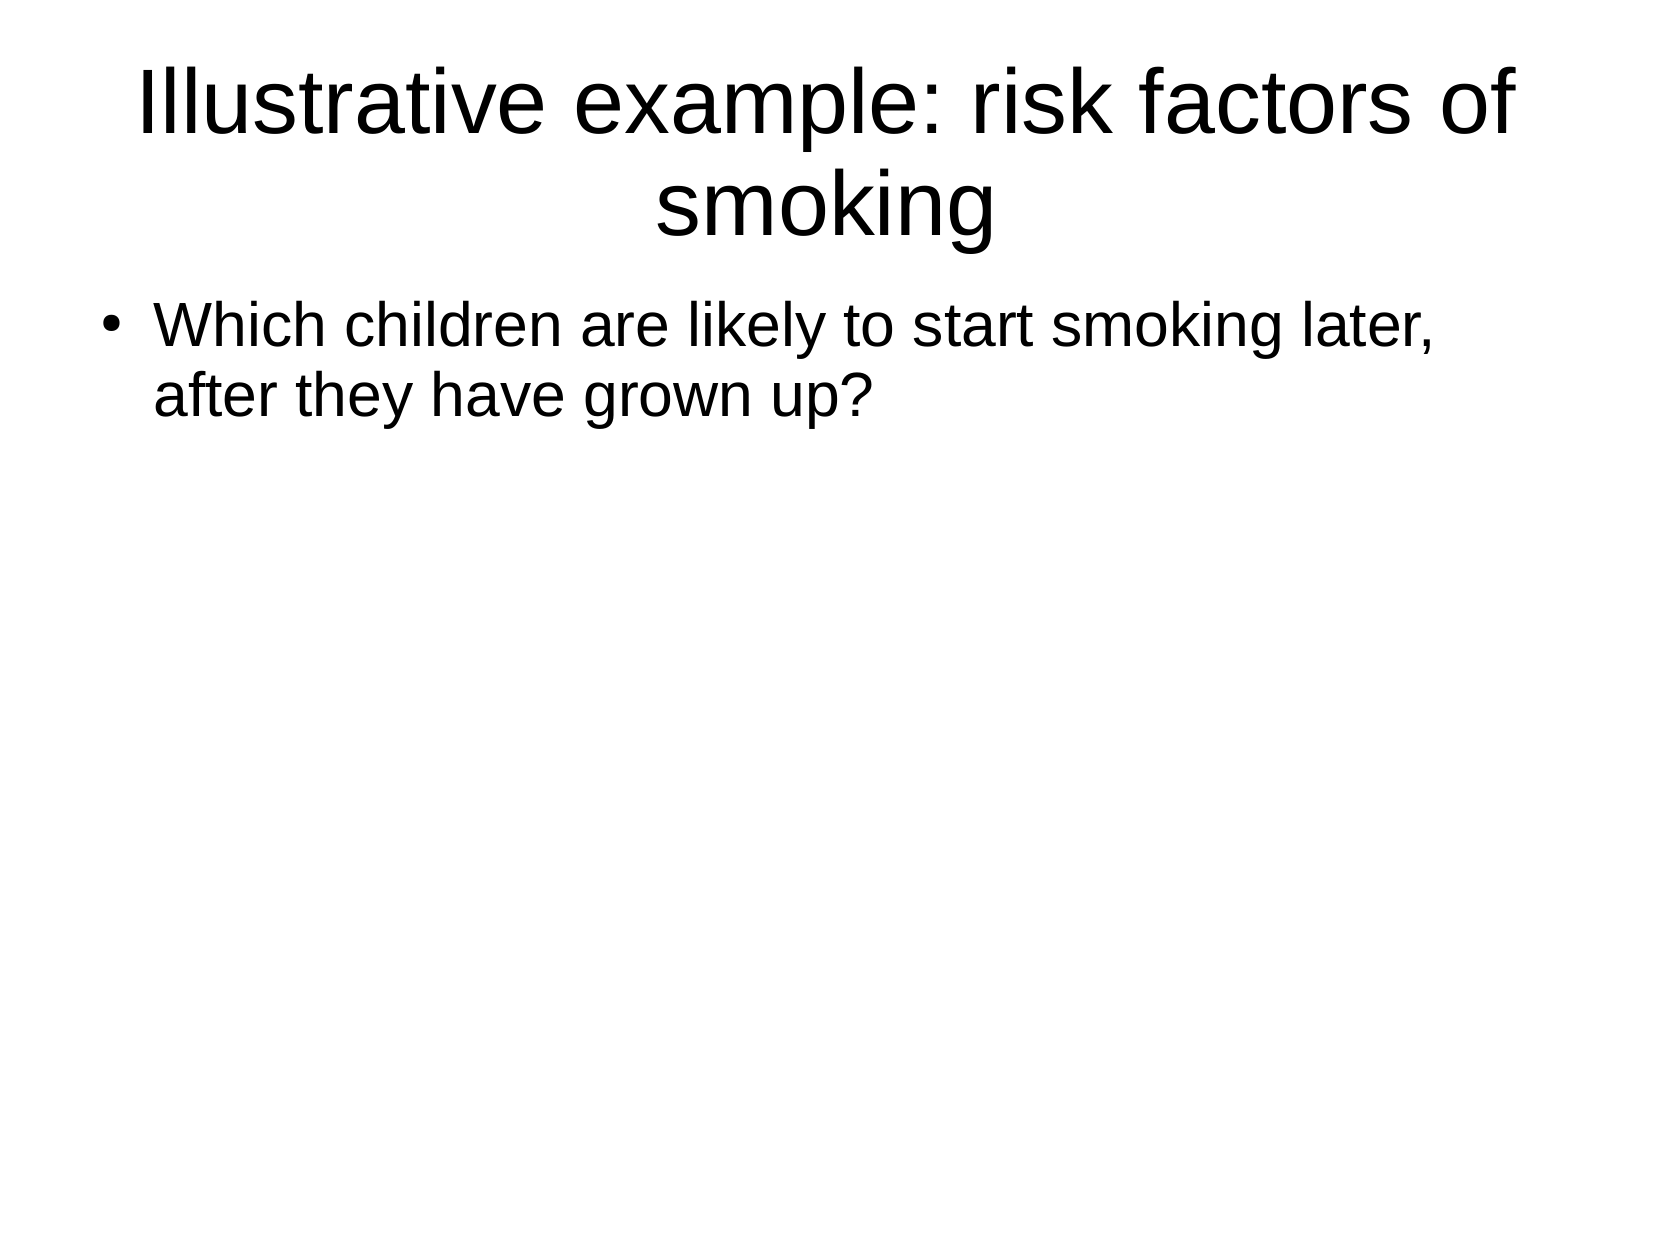

# Illustrative example: risk factors of smoking
Which children are likely to start smoking later, after they have grown up?